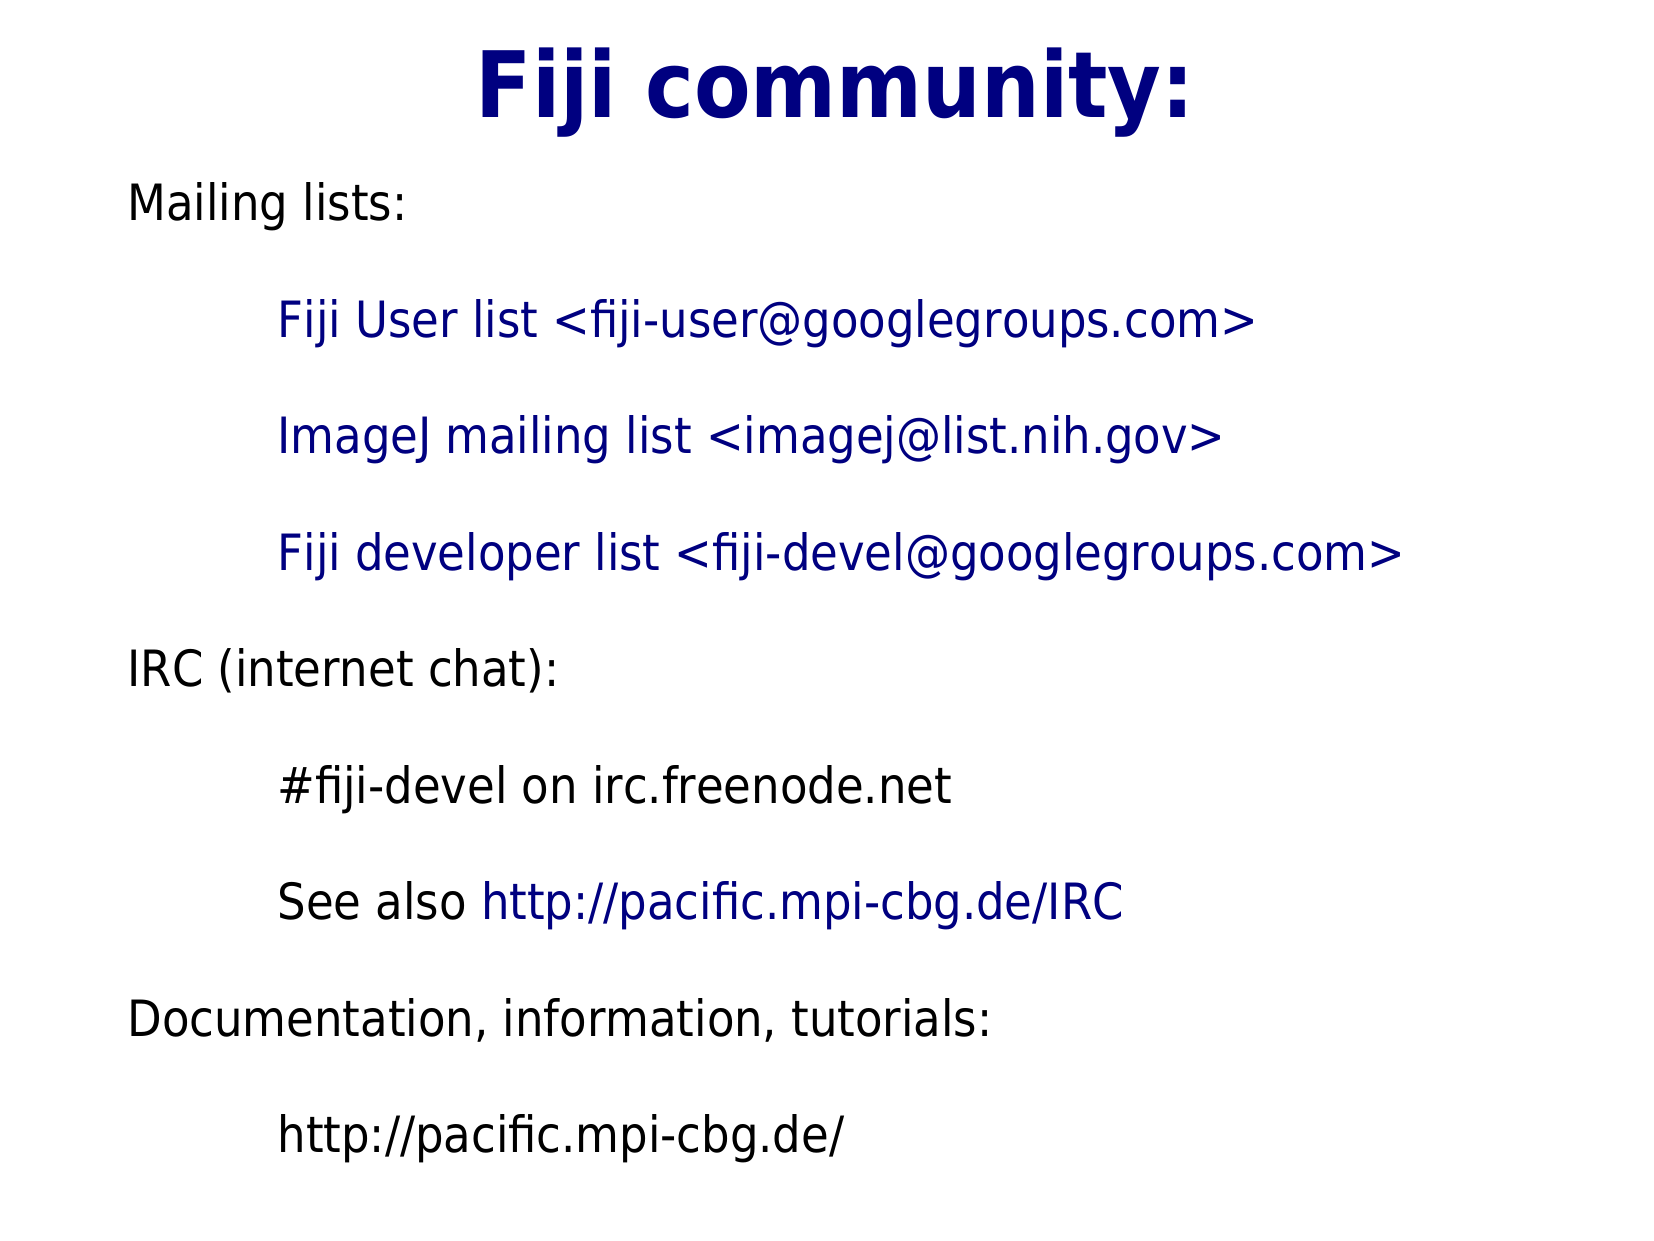

# Fiji community:
Mailing lists:
		Fiji User list <fiji-user@googlegroups.com>
		ImageJ mailing list <imagej@list.nih.gov>
		Fiji developer list <fiji-devel@googlegroups.com>
IRC (internet chat):
		#fiji-devel on irc.freenode.net
		See also http://pacific.mpi-cbg.de/IRC
Documentation, information, tutorials:
		http://pacific.mpi-cbg.de/